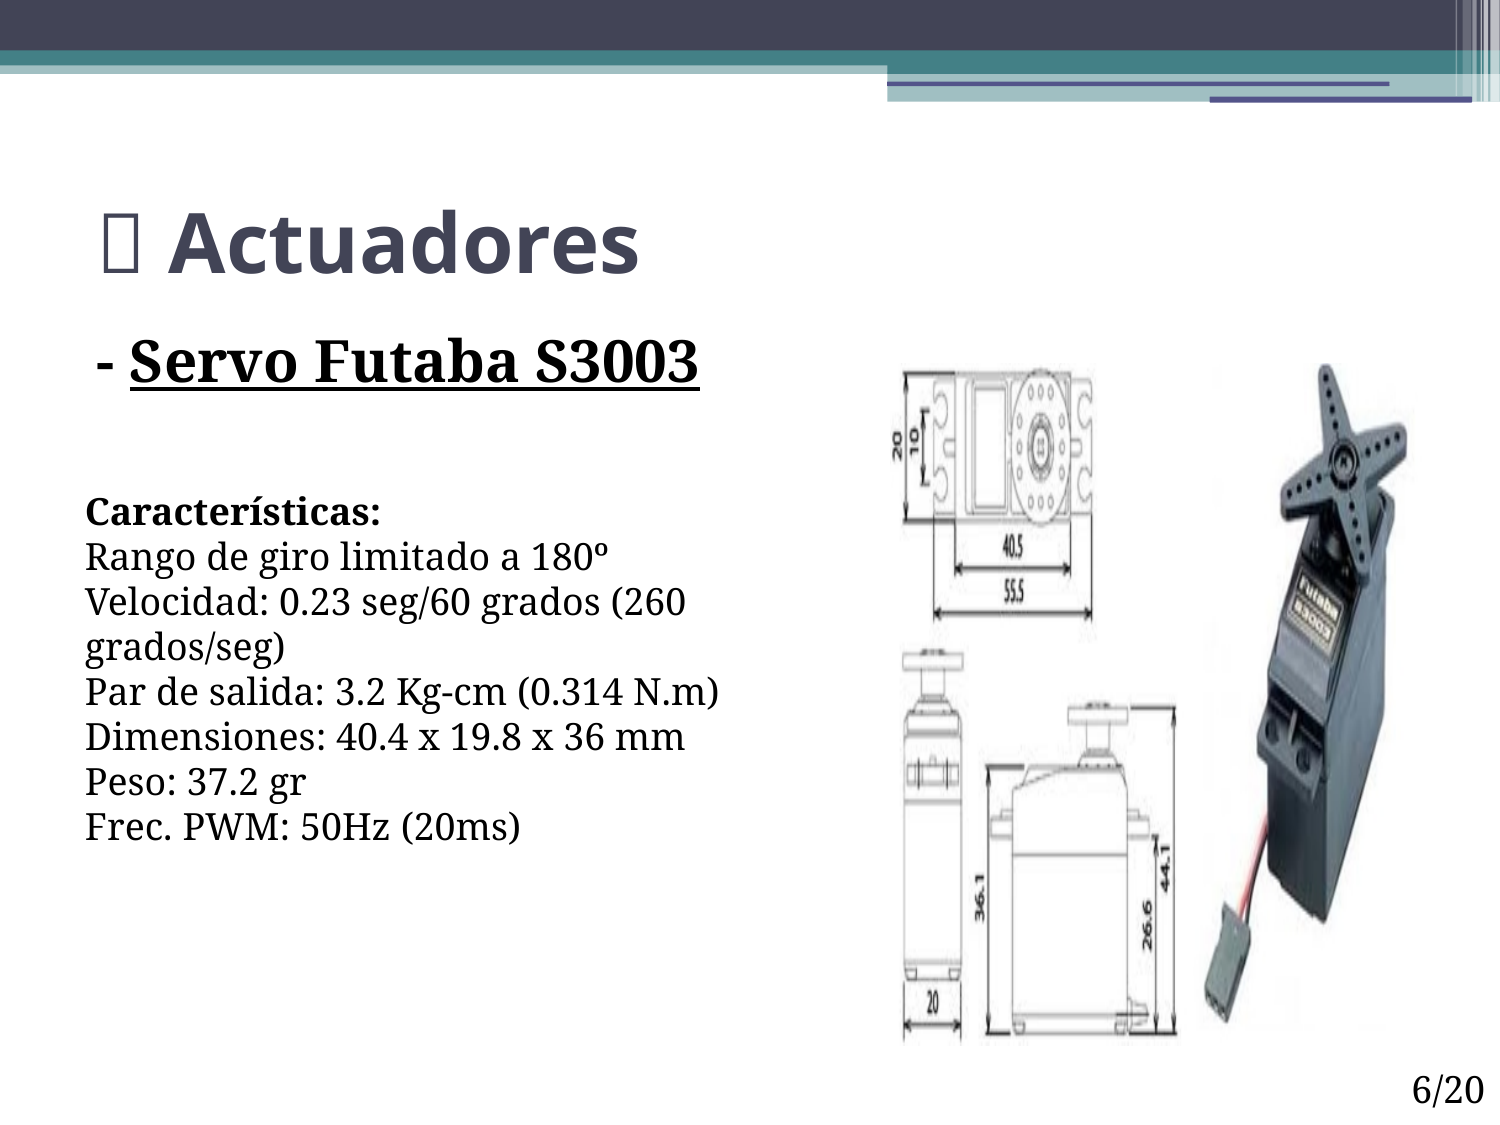

#  Actuadores
- Servo Futaba S3003
Características:
Rango de giro limitado a 180º
Velocidad: 0.23 seg/60 grados (260 grados/seg)
Par de salida: 3.2 Kg-cm (0.314 N.m)
Dimensiones: 40.4 x 19.8 x 36 mm
Peso: 37.2 gr
Frec. PWM: 50Hz (20ms)